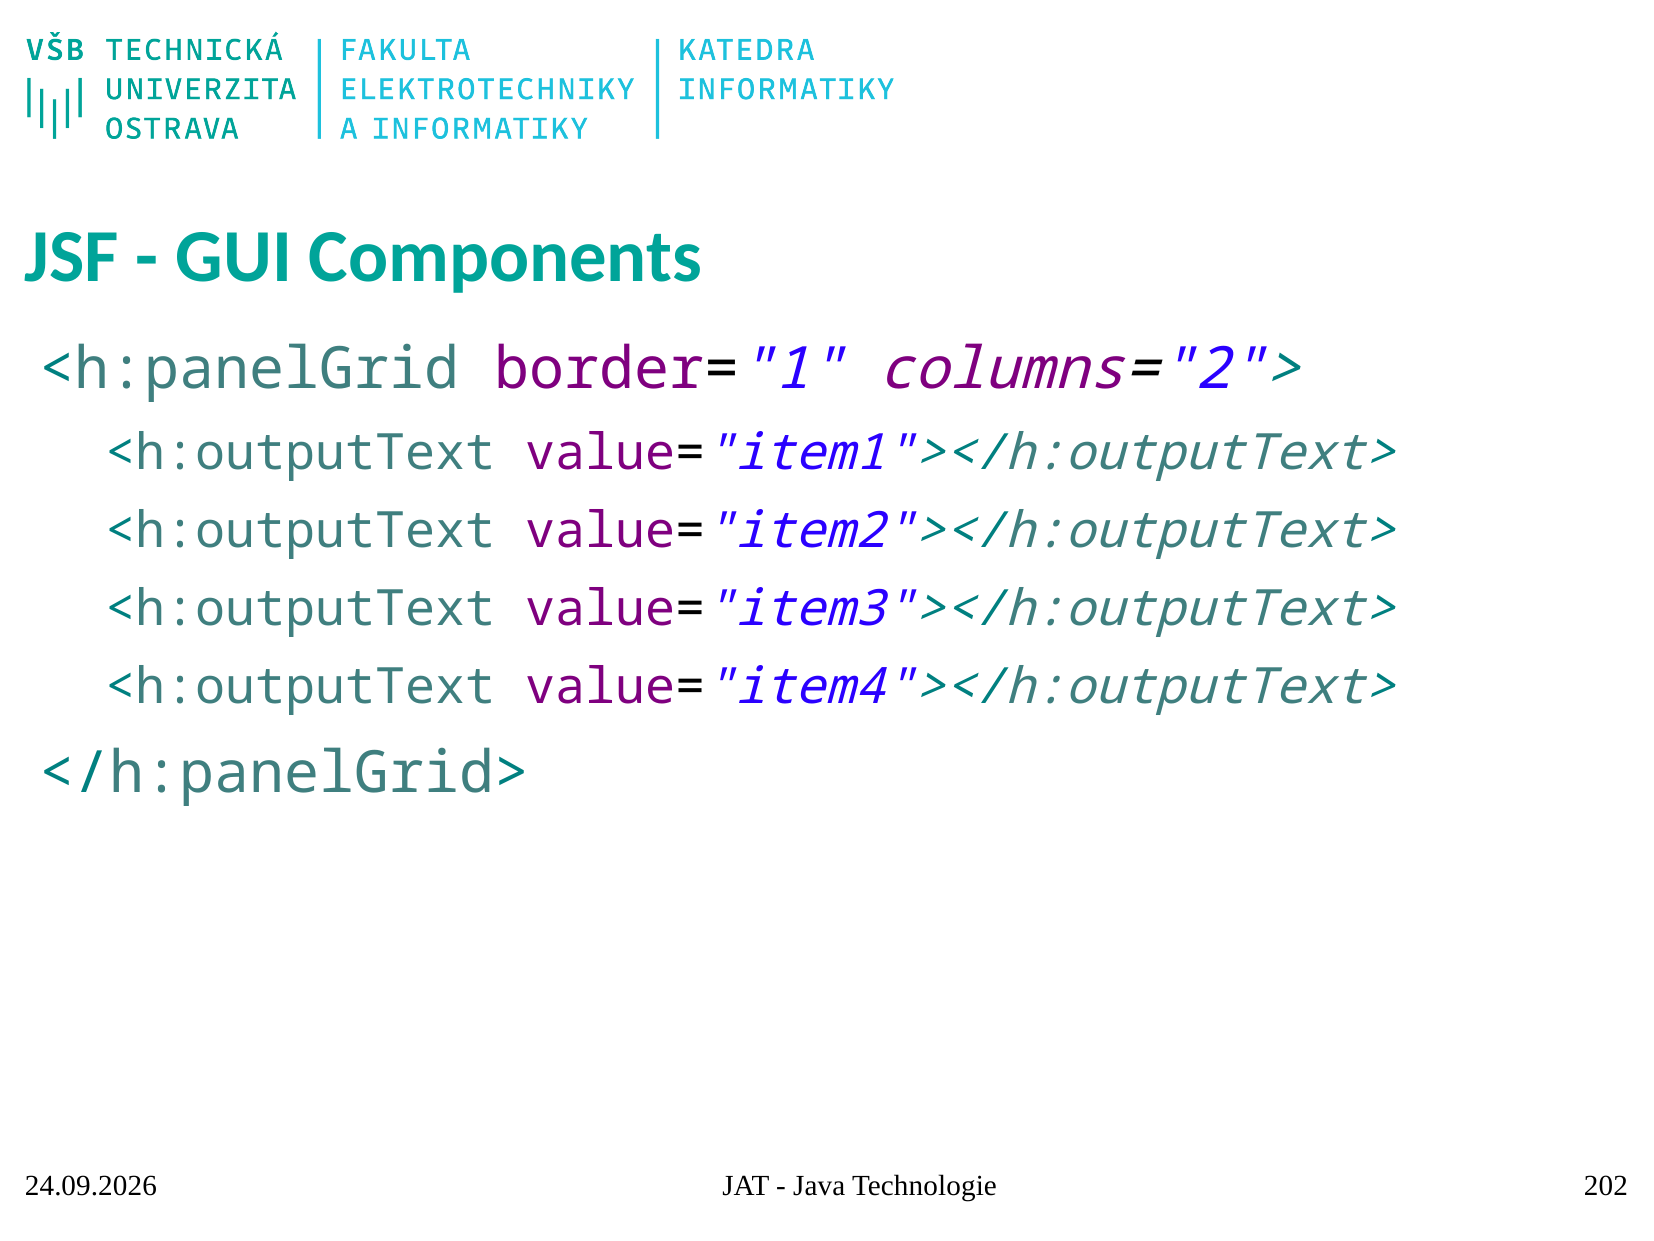

JSF - GUI Components
# <h:panelGrid border="1" columns="2">
<h:outputText value="item1"></h:outputText>
<h:outputText value="item2"></h:outputText>
<h:outputText value="item3"></h:outputText>
<h:outputText value="item4"></h:outputText>
</h:panelGrid>
JAT - Java Technologie
202